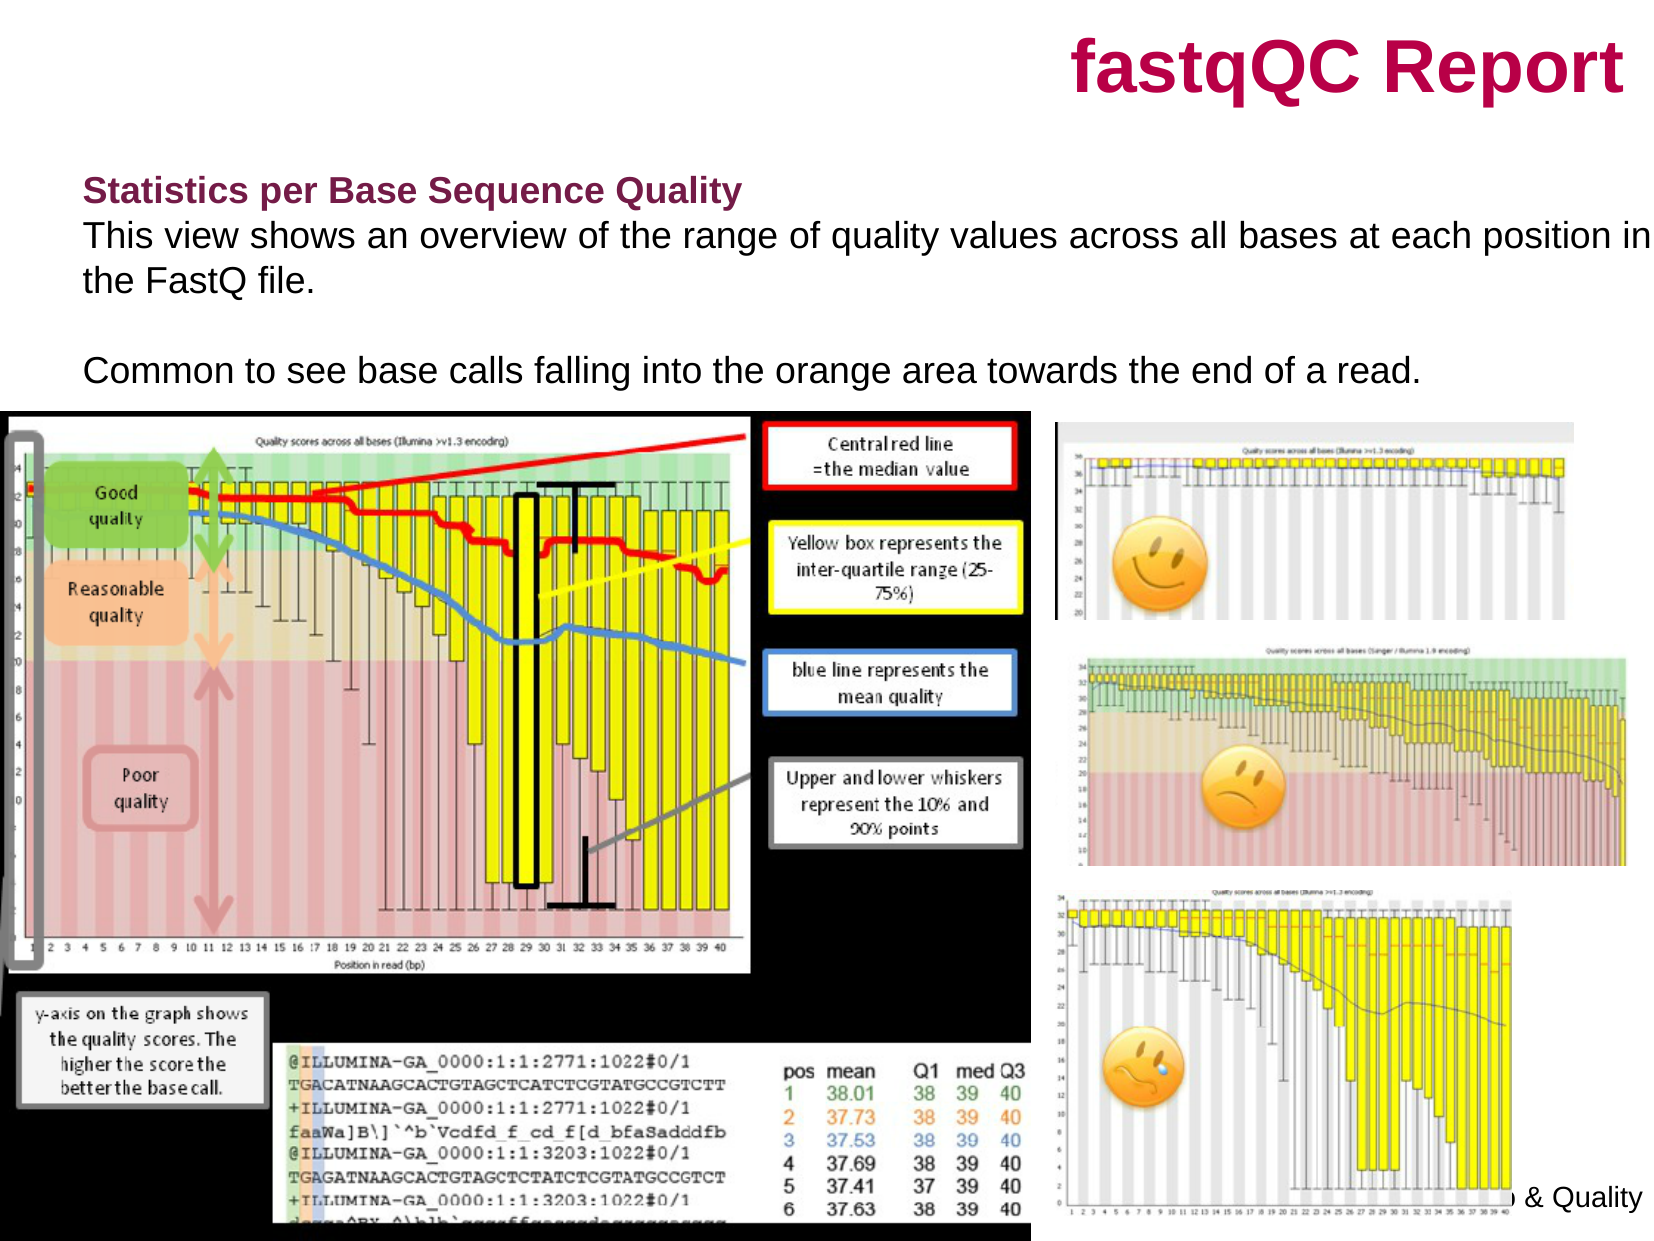

fastqQC Report
Statistics per Base Sequence Quality
This view shows an overview of the range of quality values across all bases at each position in the FastQ file.
Common to see base calls falling into the orange area towards the end of a read.